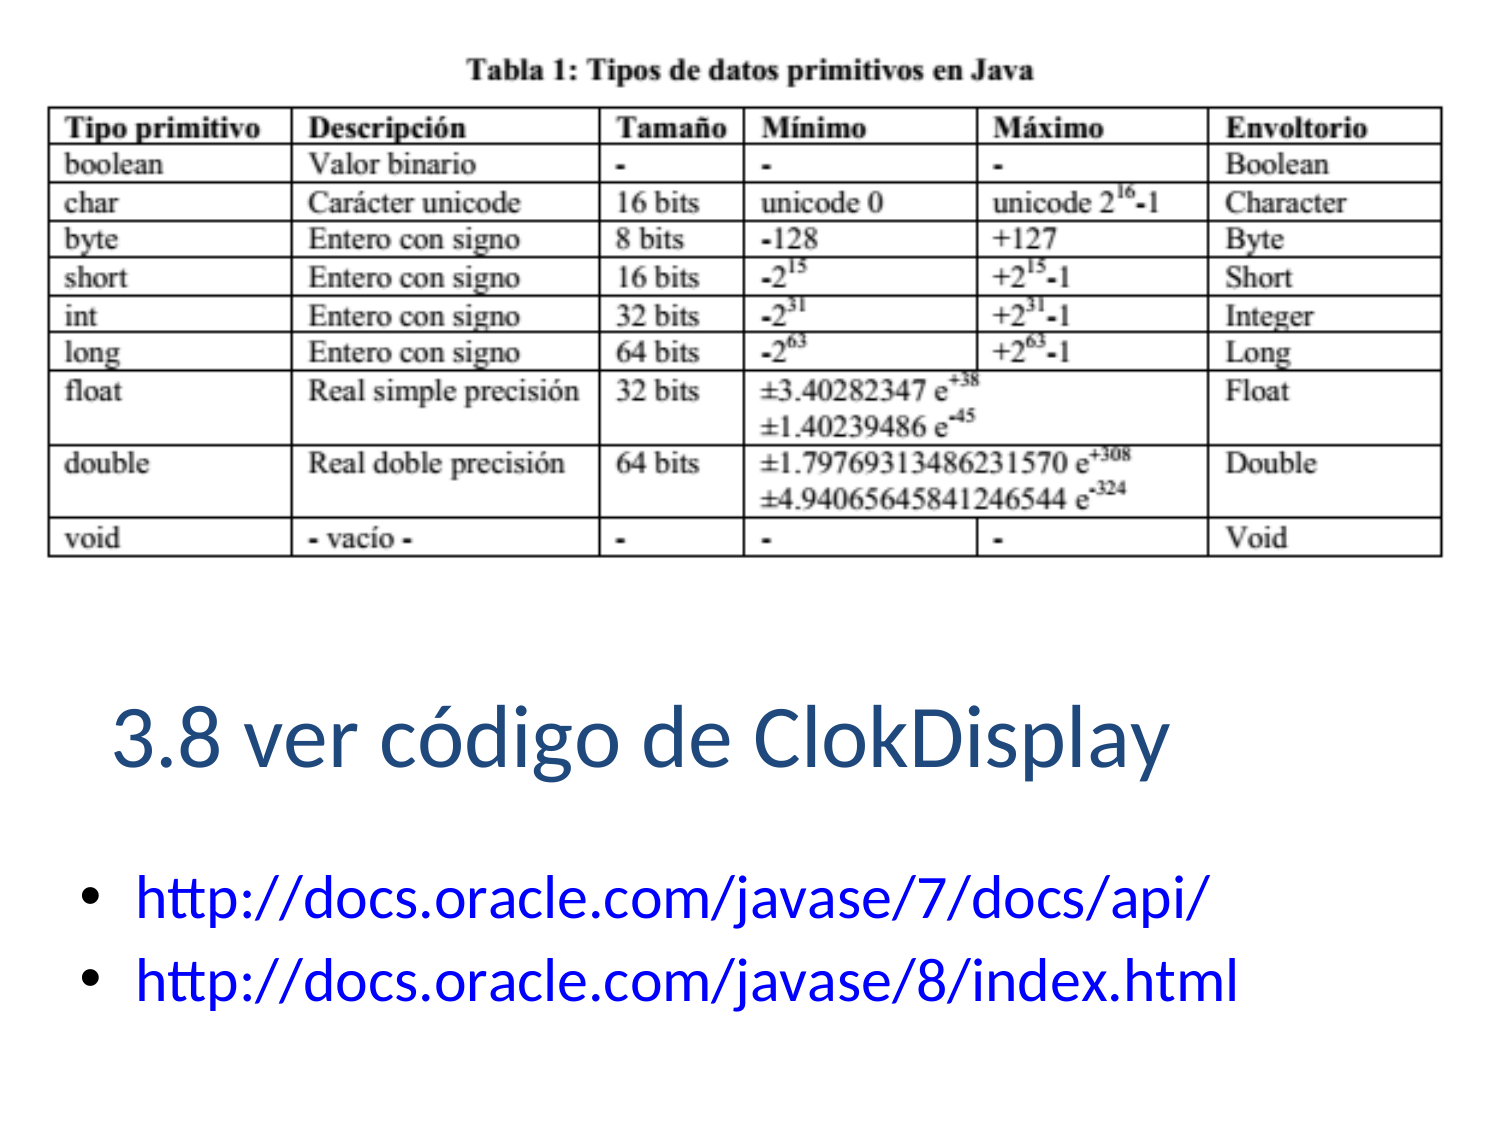

3.8 ver código de ClokDisplay
http://docs.oracle.com/javase/7/docs/api/
http://docs.oracle.com/javase/8/index.html